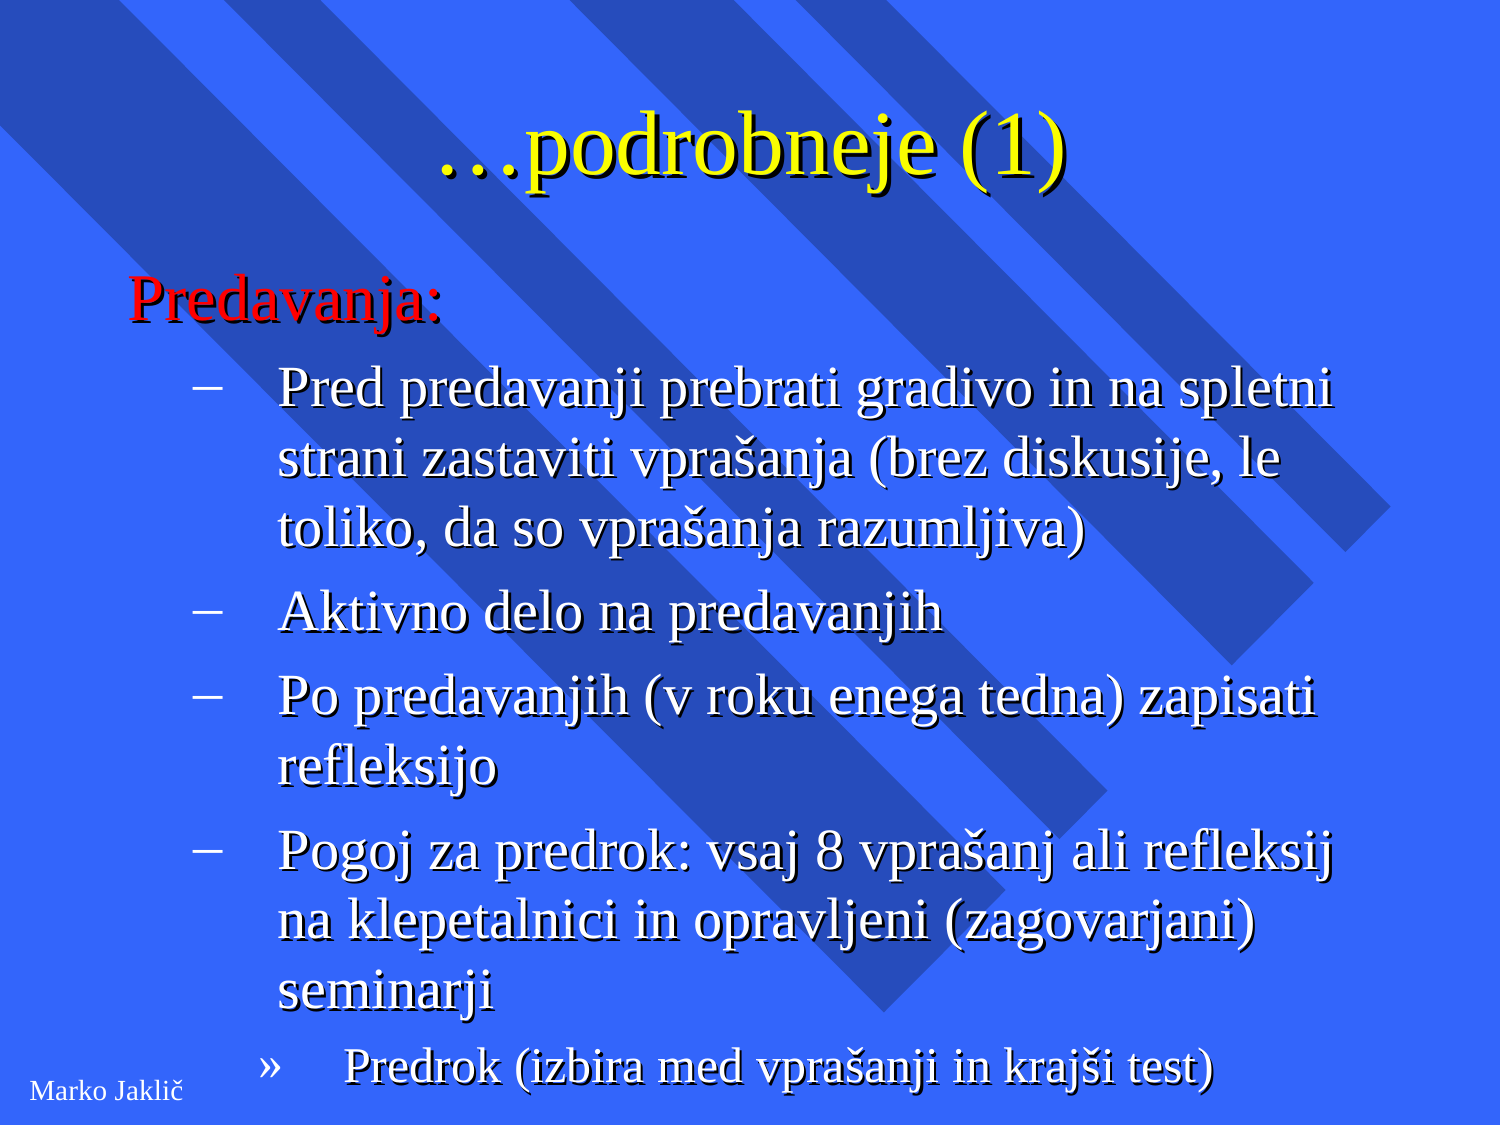

# …podrobneje (1)
Predavanja:
Pred predavanji prebrati gradivo in na spletni strani zastaviti vprašanja (brez diskusije, le toliko, da so vprašanja razumljiva)
Aktivno delo na predavanjih
Po predavanjih (v roku enega tedna) zapisati refleksijo
Pogoj za predrok: vsaj 8 vprašanj ali refleksij na klepetalnici in opravljeni (zagovarjani) seminarji
Predrok (izbira med vprašanji in krajši test)